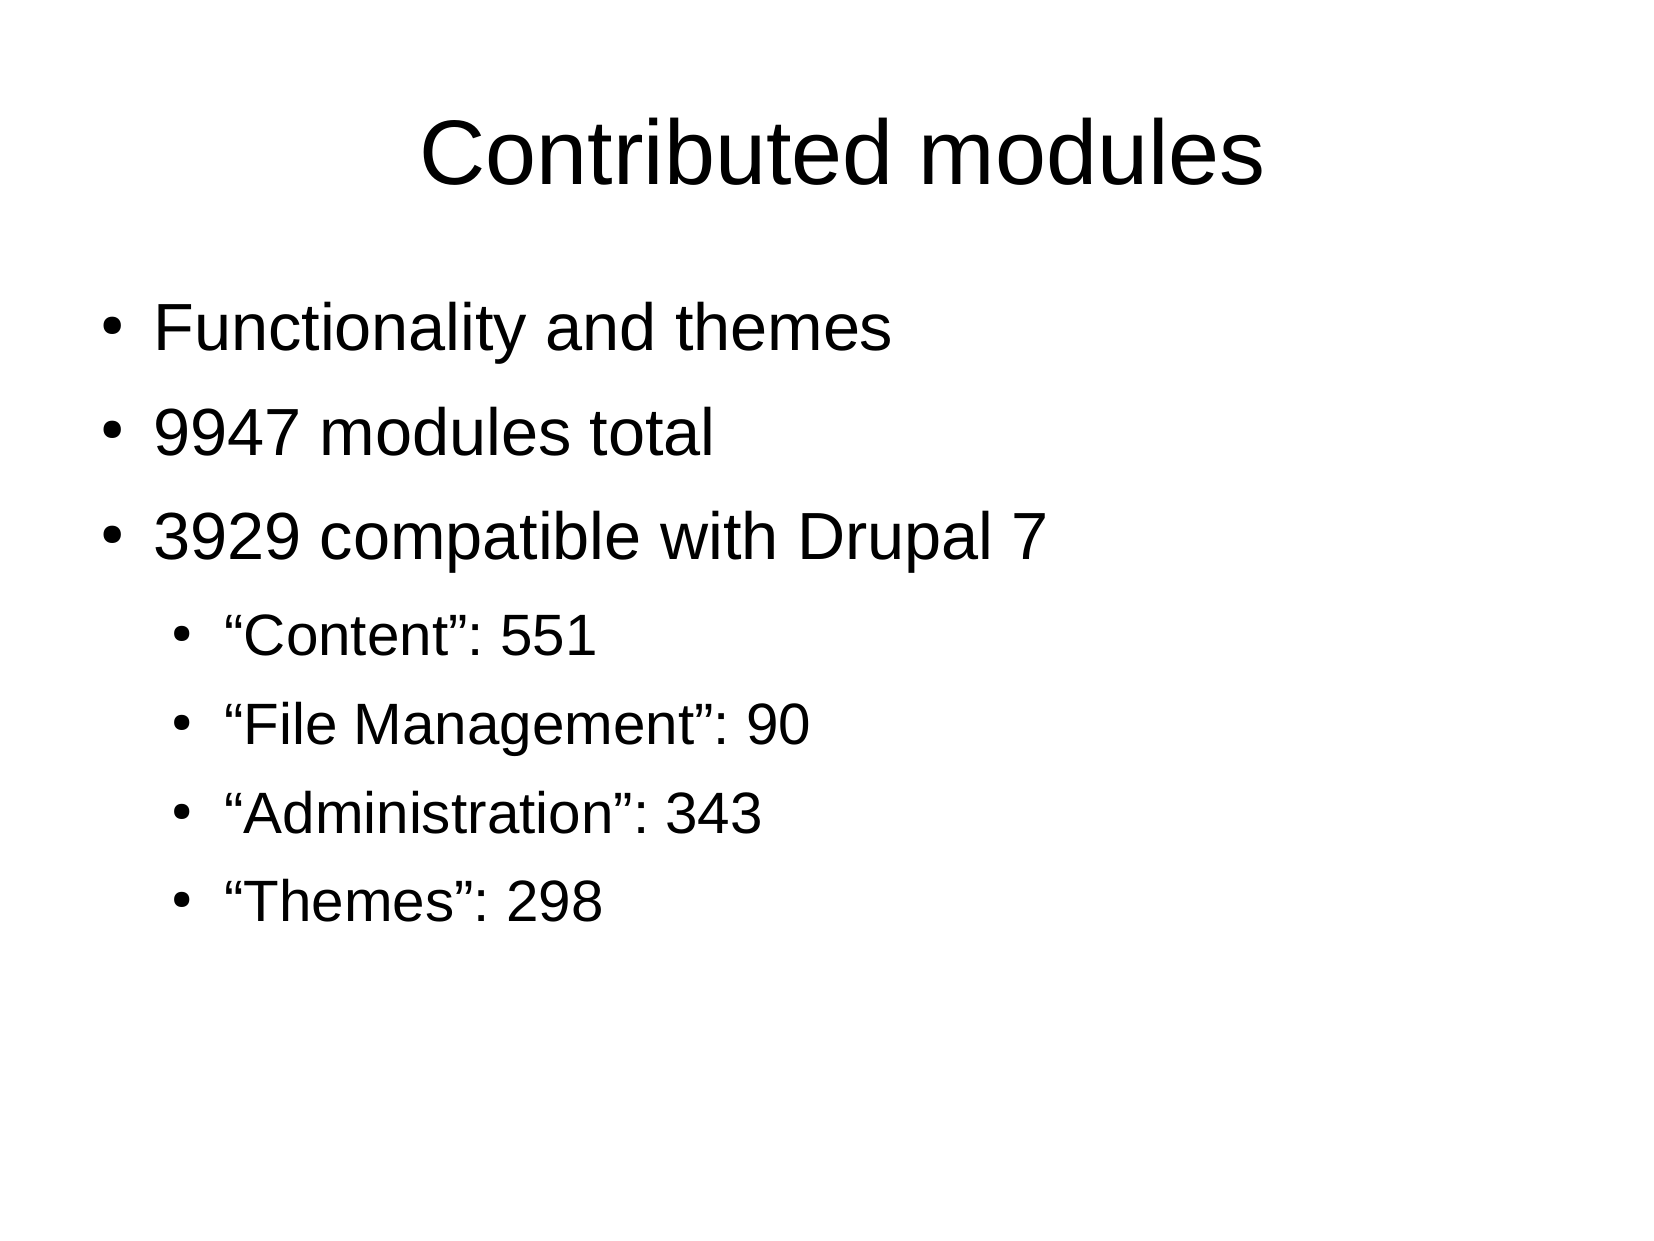

# Contributed modules
Functionality and themes
9947 modules total
3929 compatible with Drupal 7
“Content”: 551
“File Management”: 90
“Administration”: 343
“Themes”: 298